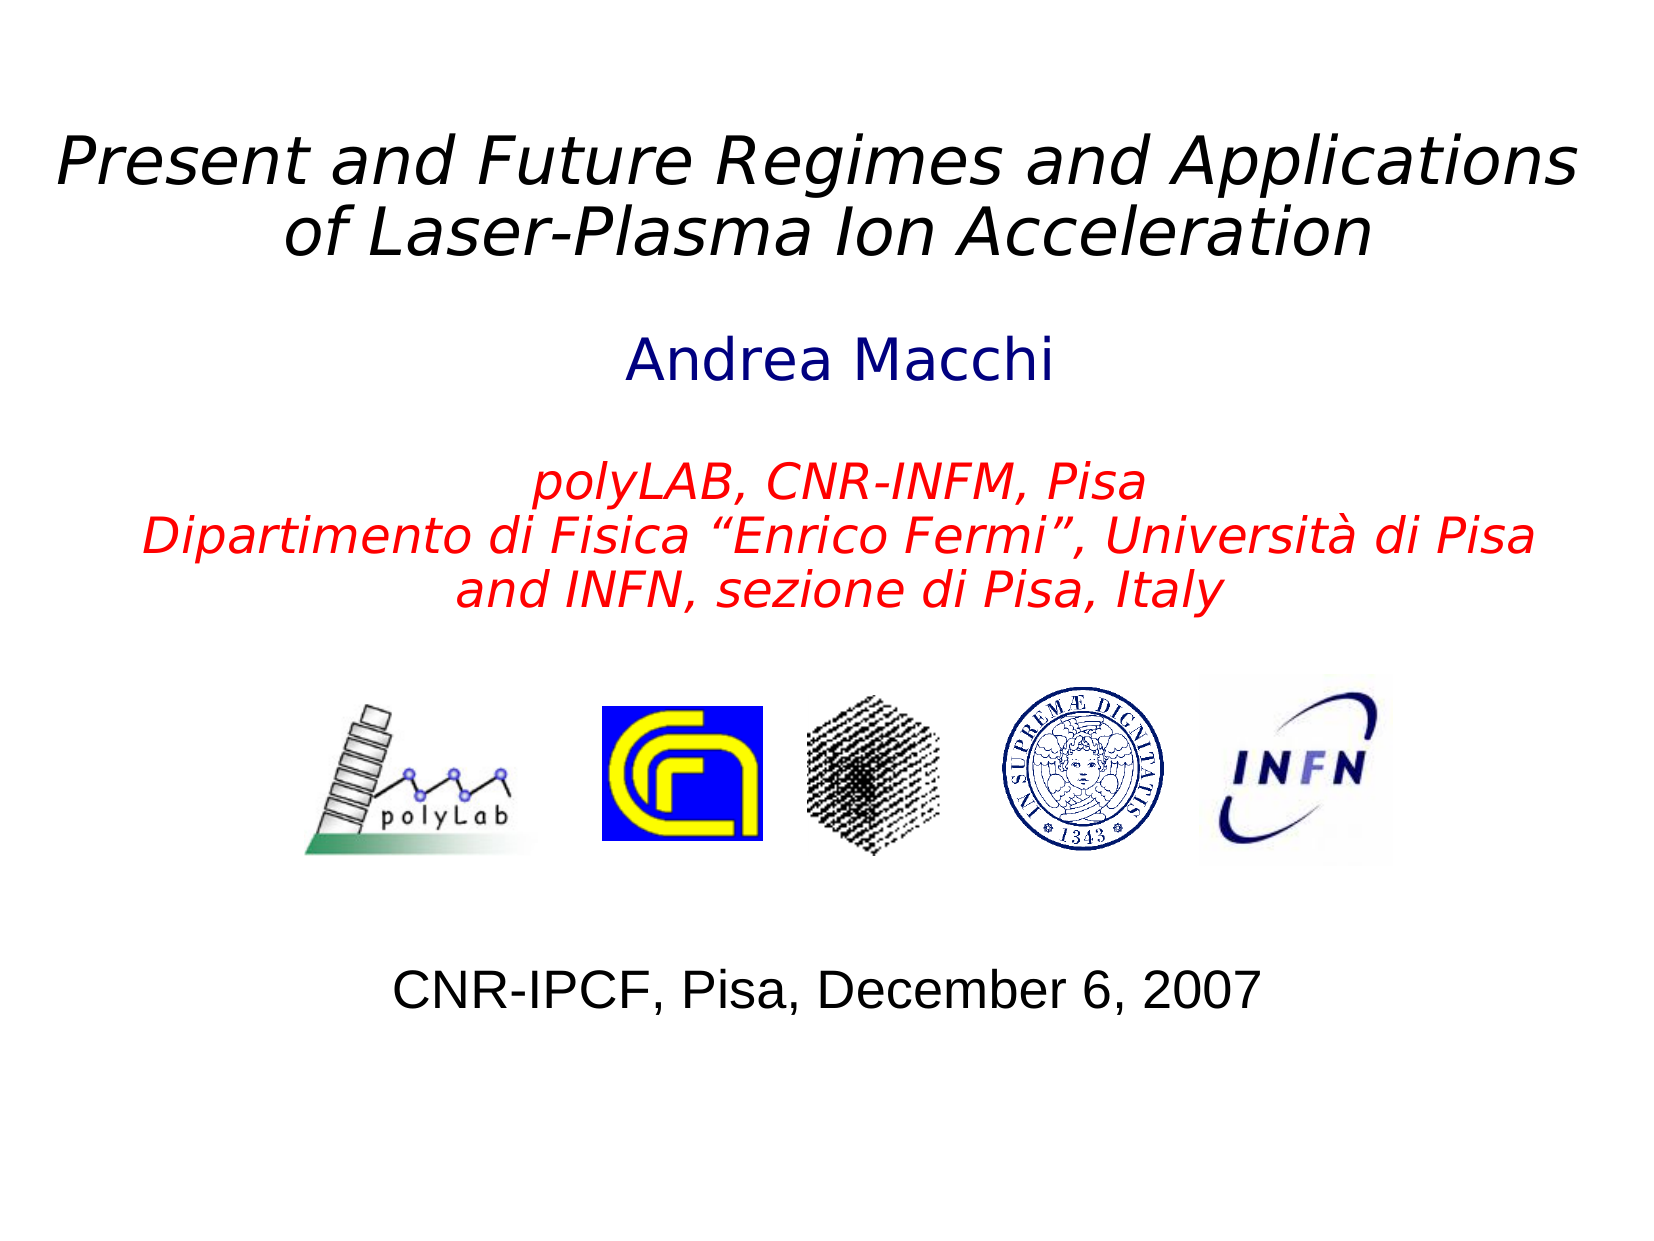

Present and Future Regimes and Applications
of Laser-Plasma Ion Acceleration
Andrea Macchi
polyLAB, CNR-INFM, Pisa
Dipartimento di Fisica “Enrico Fermi”, Università di Pisa
and INFN, sezione di Pisa, Italy
CNR-IPCF, Pisa, December 6, 2007